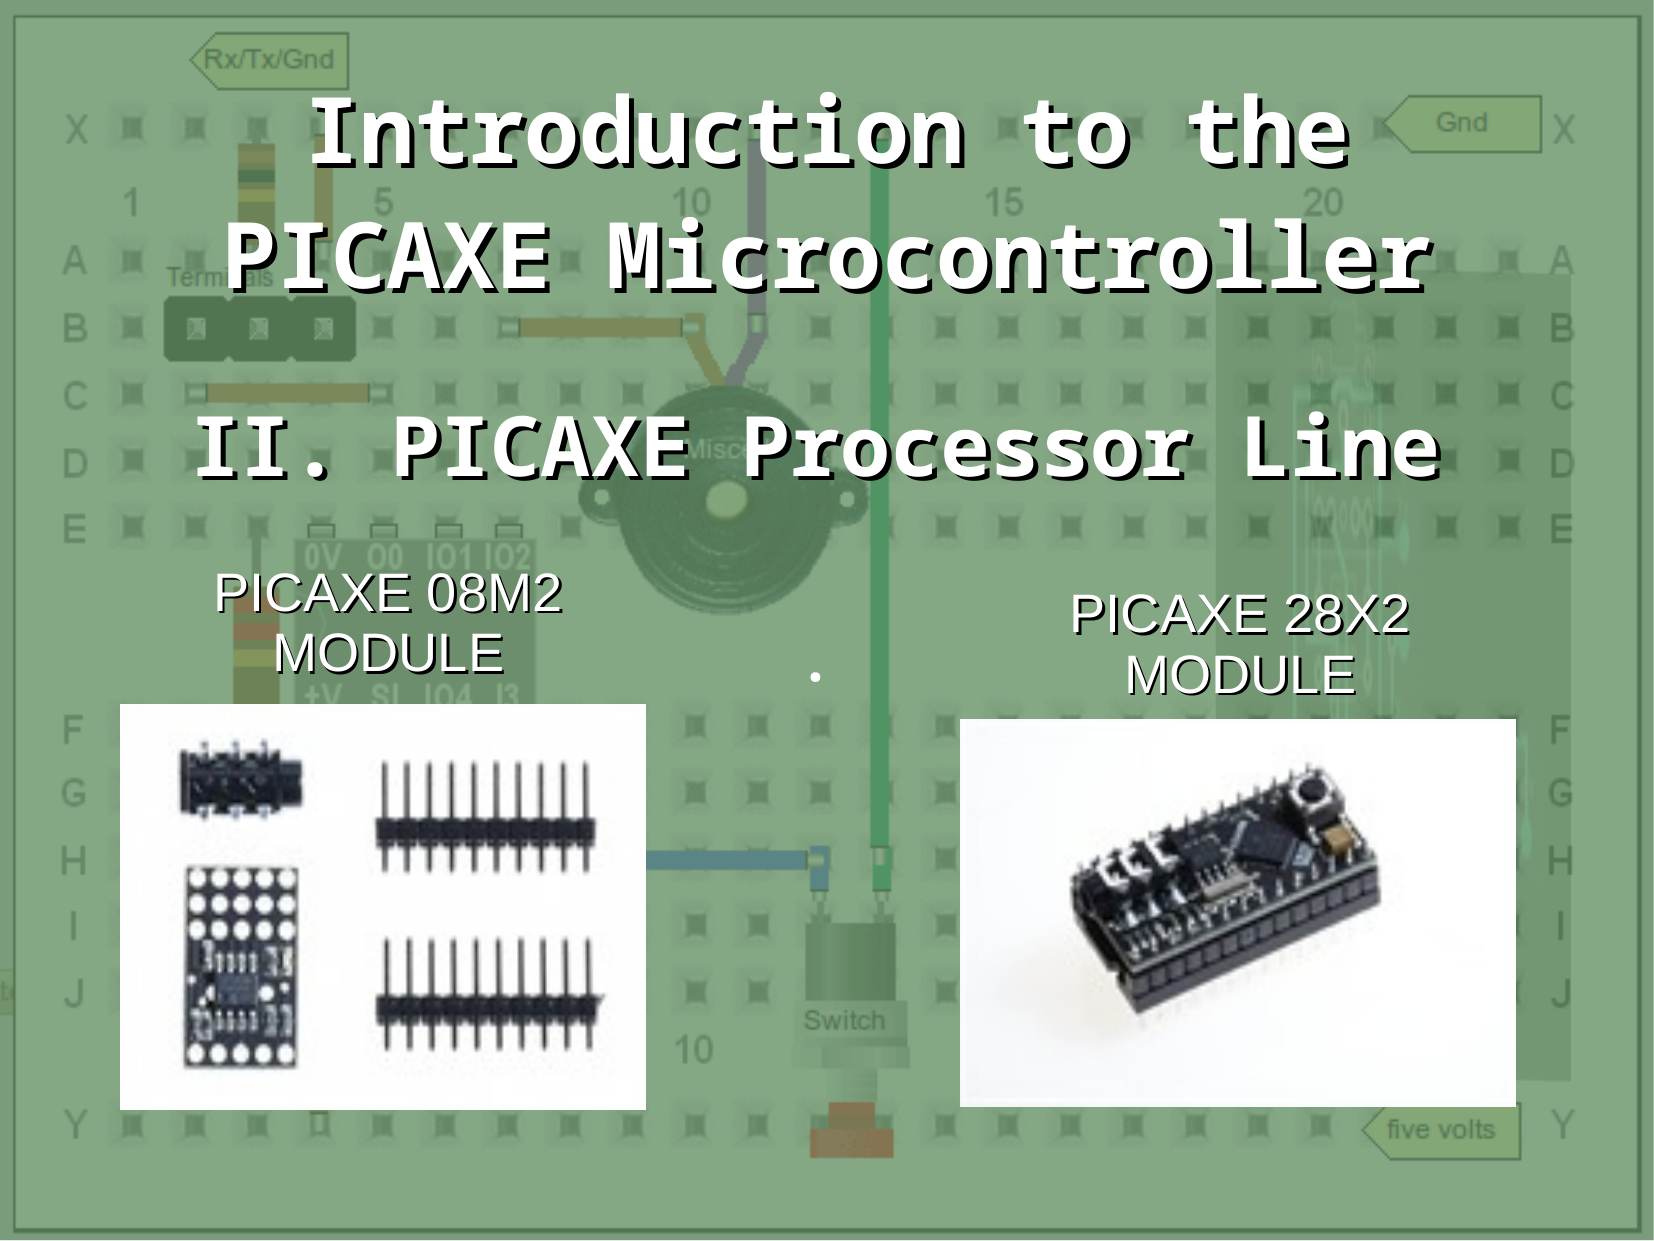

# Introduction to the PICAXE Microcontroller
II. PICAXE Processor Line
PICAXE 08M2
MODULE
PICAXE 28X2
MODULE